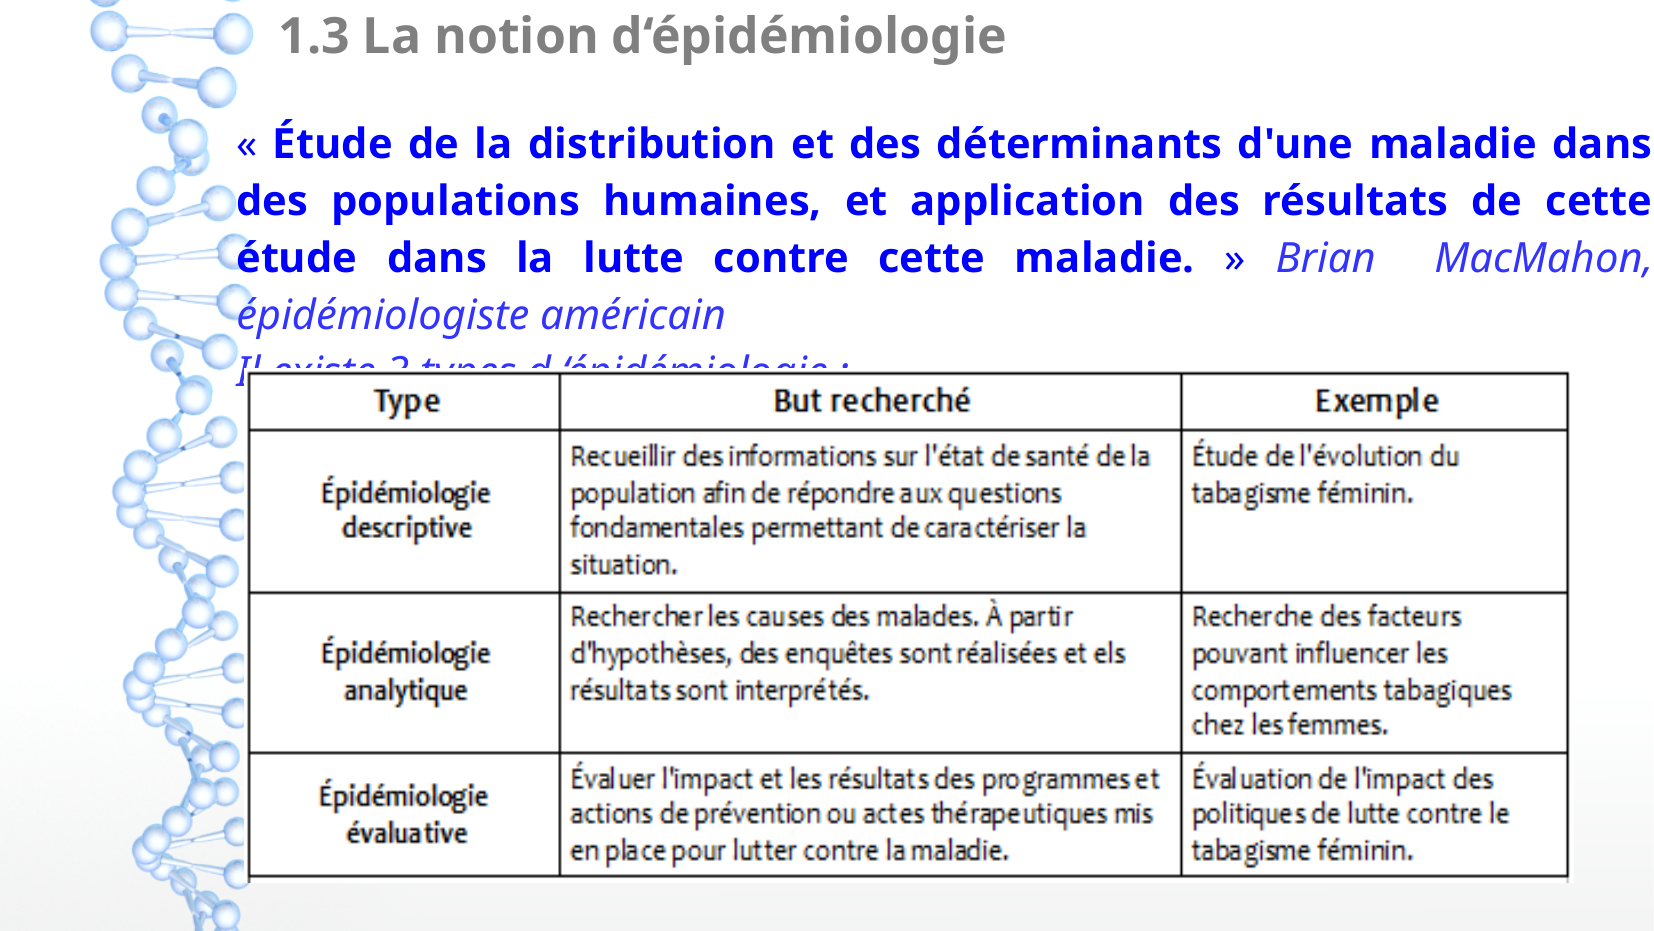

# 1.3 La notion d‘épidémiologie
« Étude de la distribution et des déterminants d'une maladie dans des populations humaines, et application des résultats de cette étude dans la lutte contre cette maladie. » Brian MacMahon, épidémiologiste américain
Il existe 3 types d ‘épidémiologie :